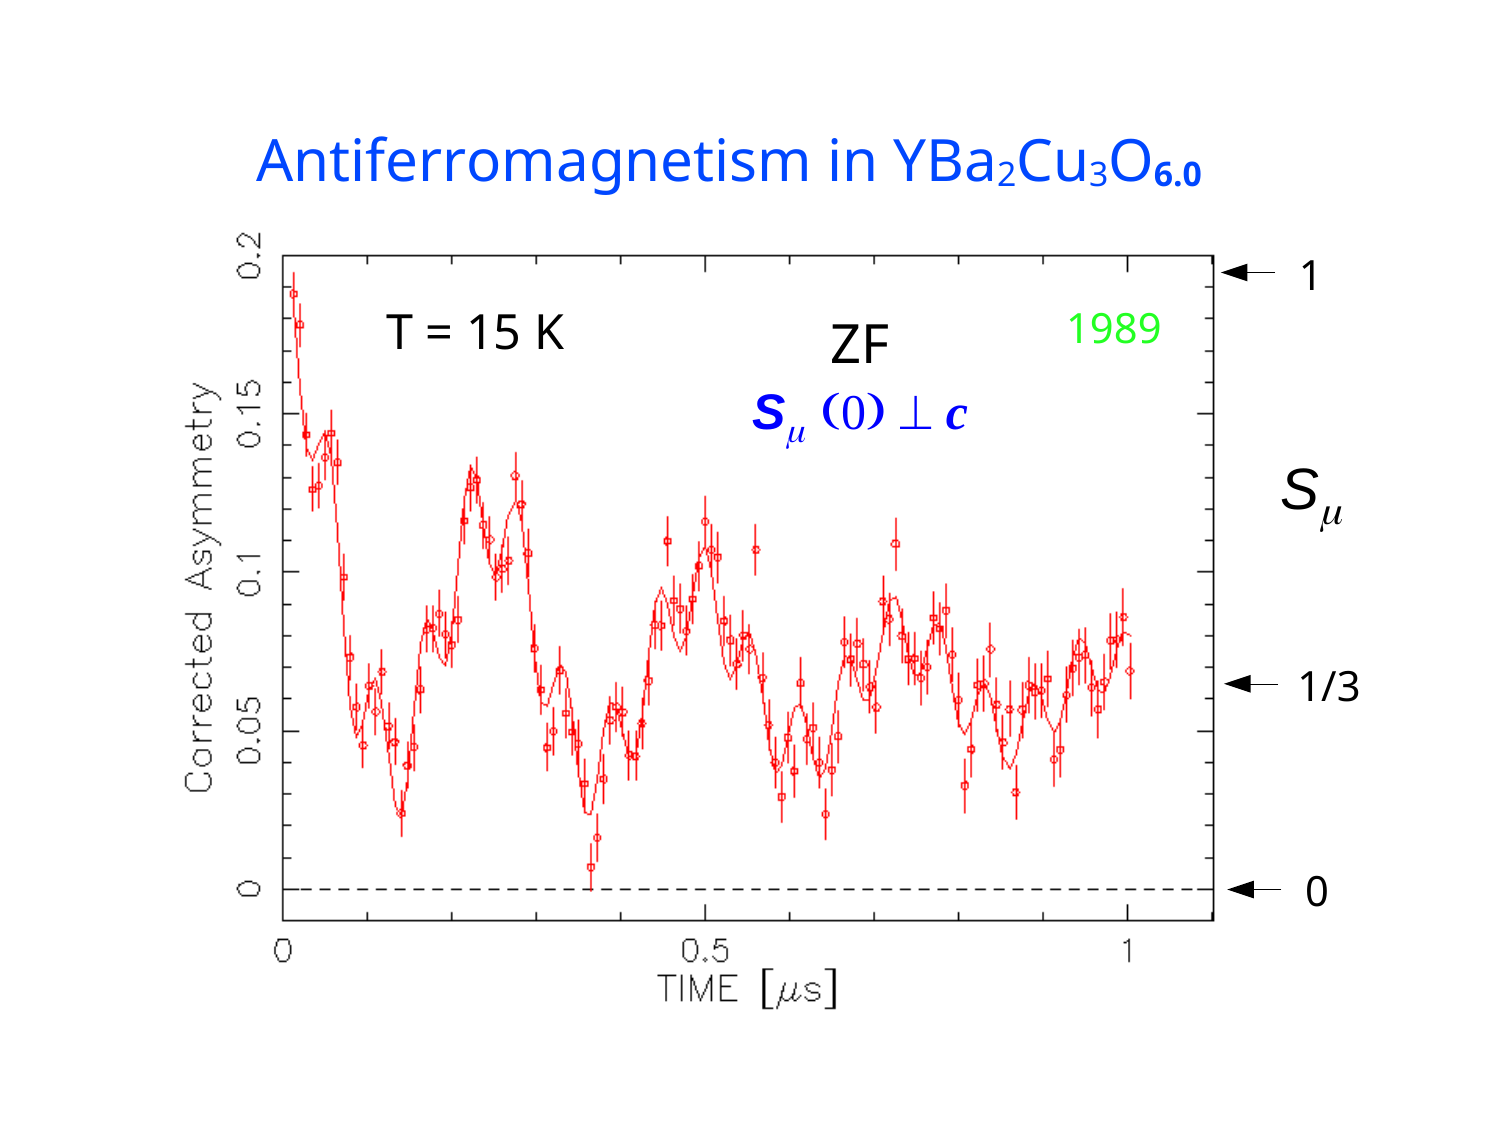

# Antiferromagnetism in YBa2Cu3O6.0
1
T = 15 K
1989
ZF
Sm (0)  c
Sm
1/3
0